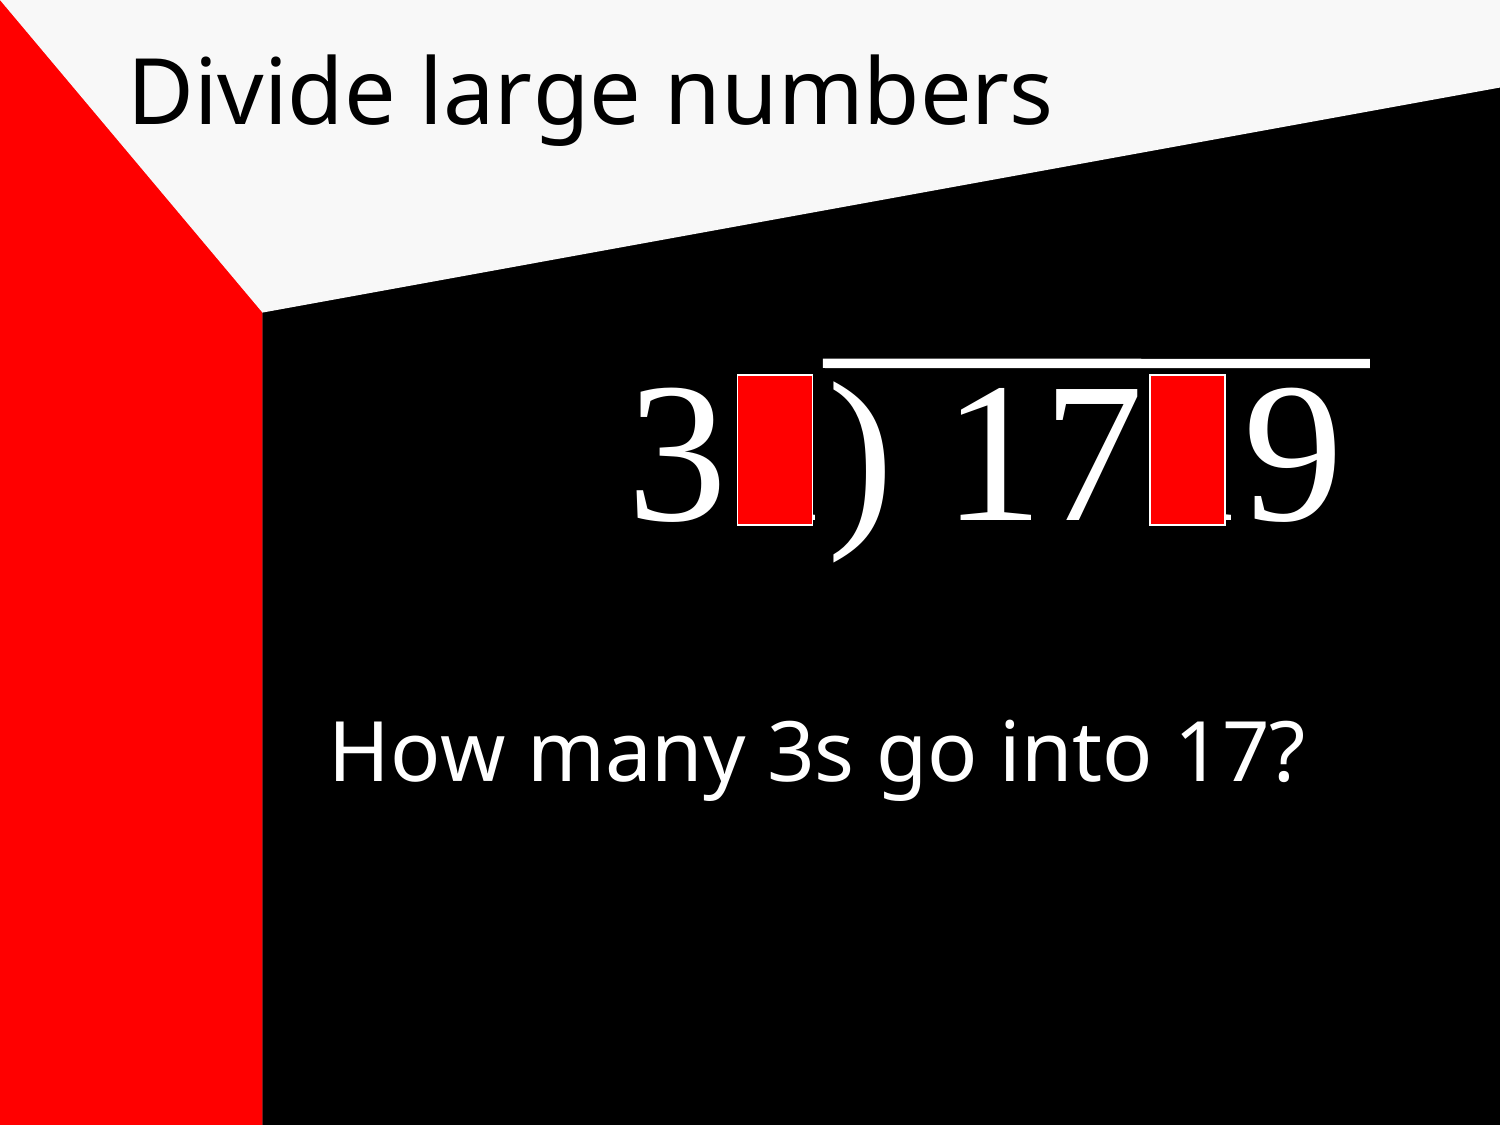

# Divide large numbers
31) 1719
How many 3s go into 17?